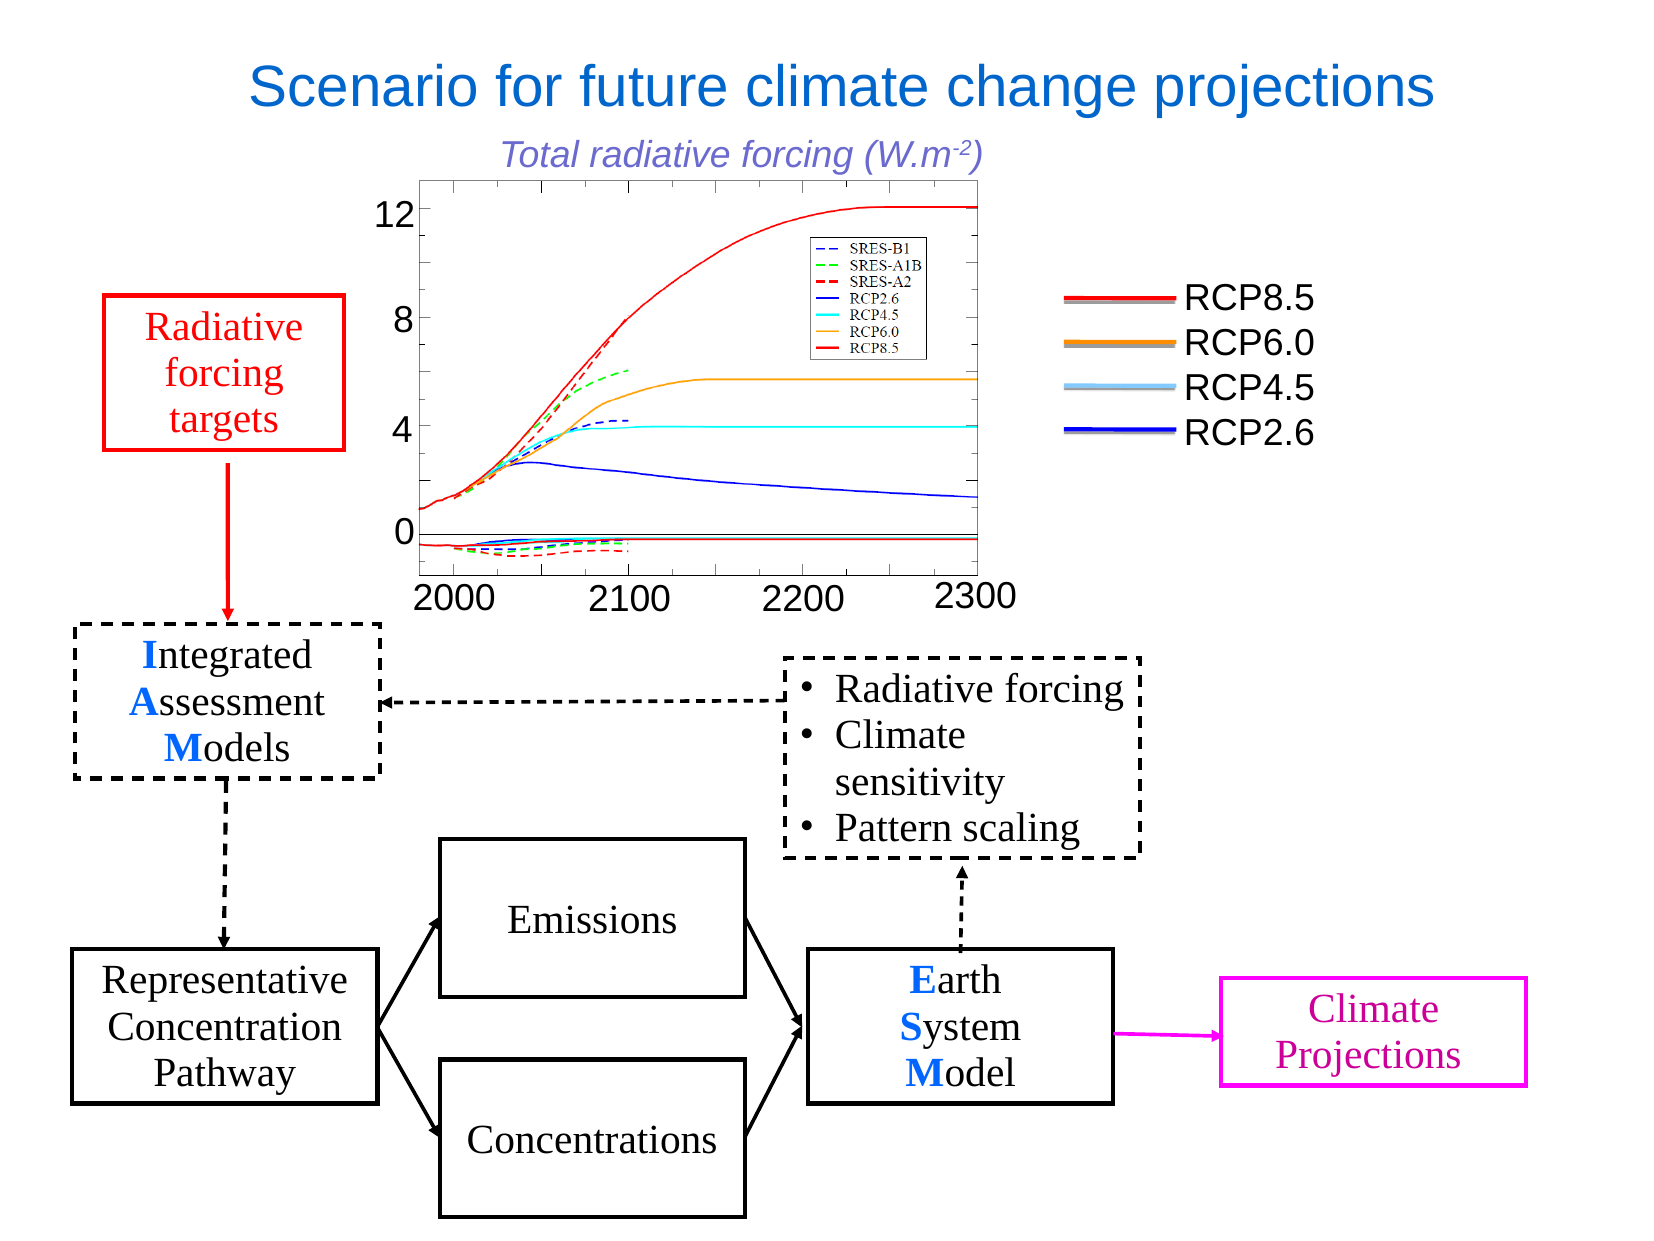

Scenario for future climate change projections
Total radiative forcing (W.m-2)
12
8
4
0
2300
2000
2200
2100
RCP8.5
RCP6.0
RCP4.5
RCP2.6
Radiative forcing targets
Integrated Assessment Models
Radiative forcing
Climate sensitivity
Pattern scaling
Emissions
Representative Concentration Pathway
Earth
System
 Model
Climate Projections
Concentrations